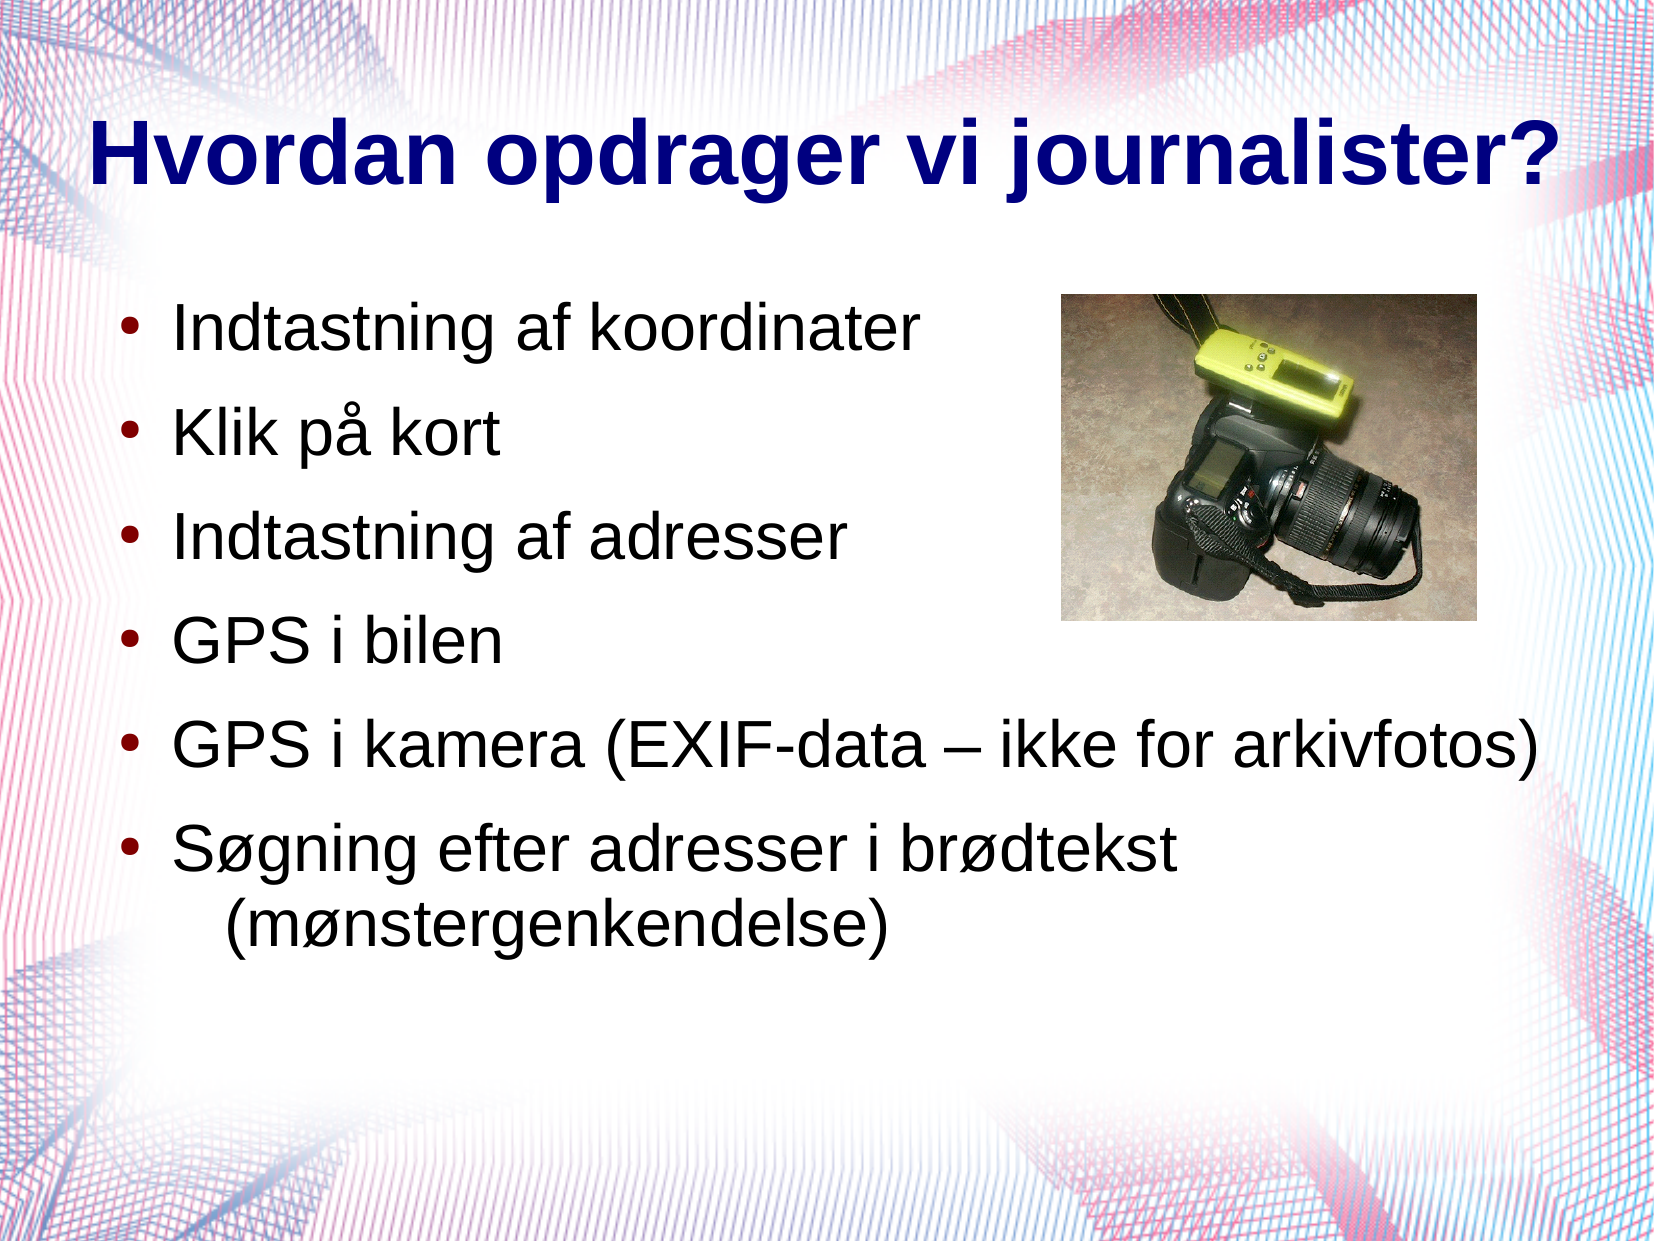

# Hvordan opdrager vi journalister?
Indtastning af koordinater
Klik på kort
Indtastning af adresser
GPS i bilen
GPS i kamera (EXIF-data – ikke for arkivfotos)
Søgning efter adresser i brødtekst (mønstergenkendelse)